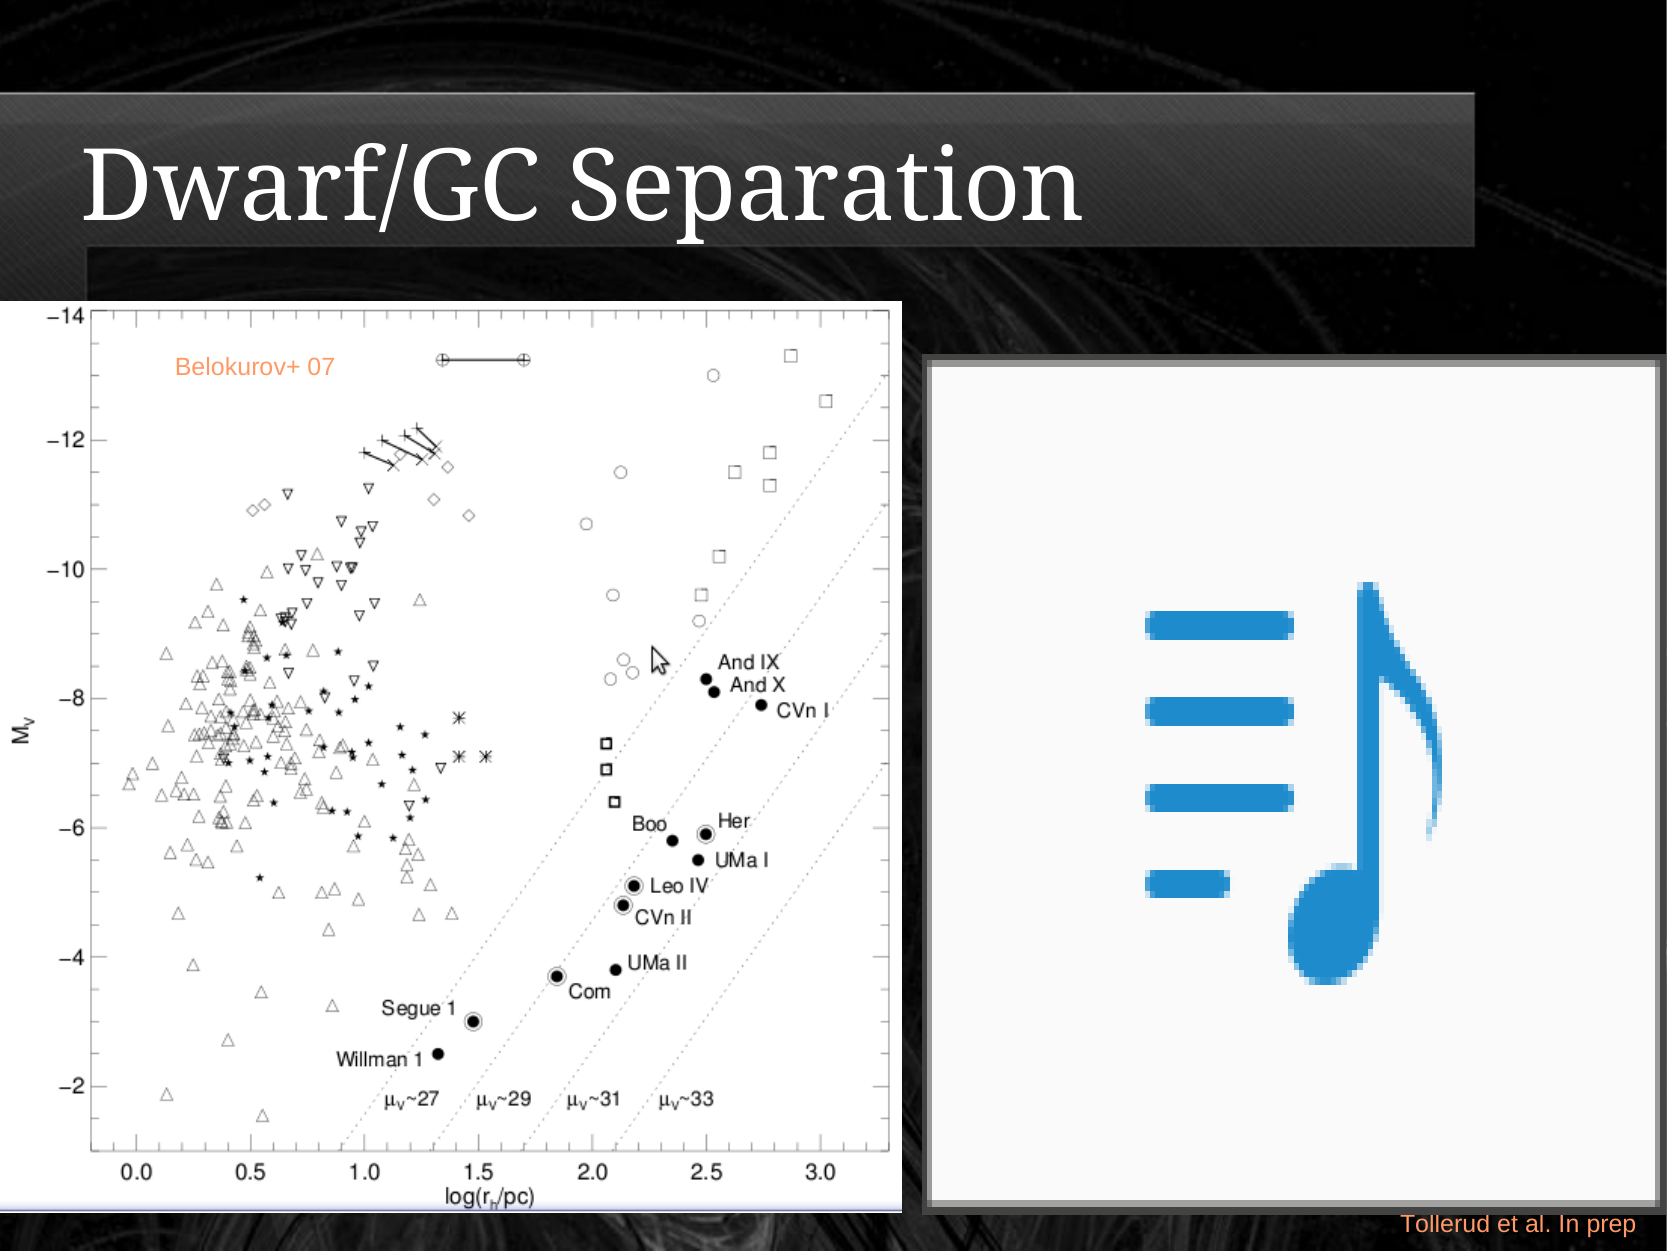

# Dwarf/GC Separation
Belokurov+ 07
Tollerud et al. In prep